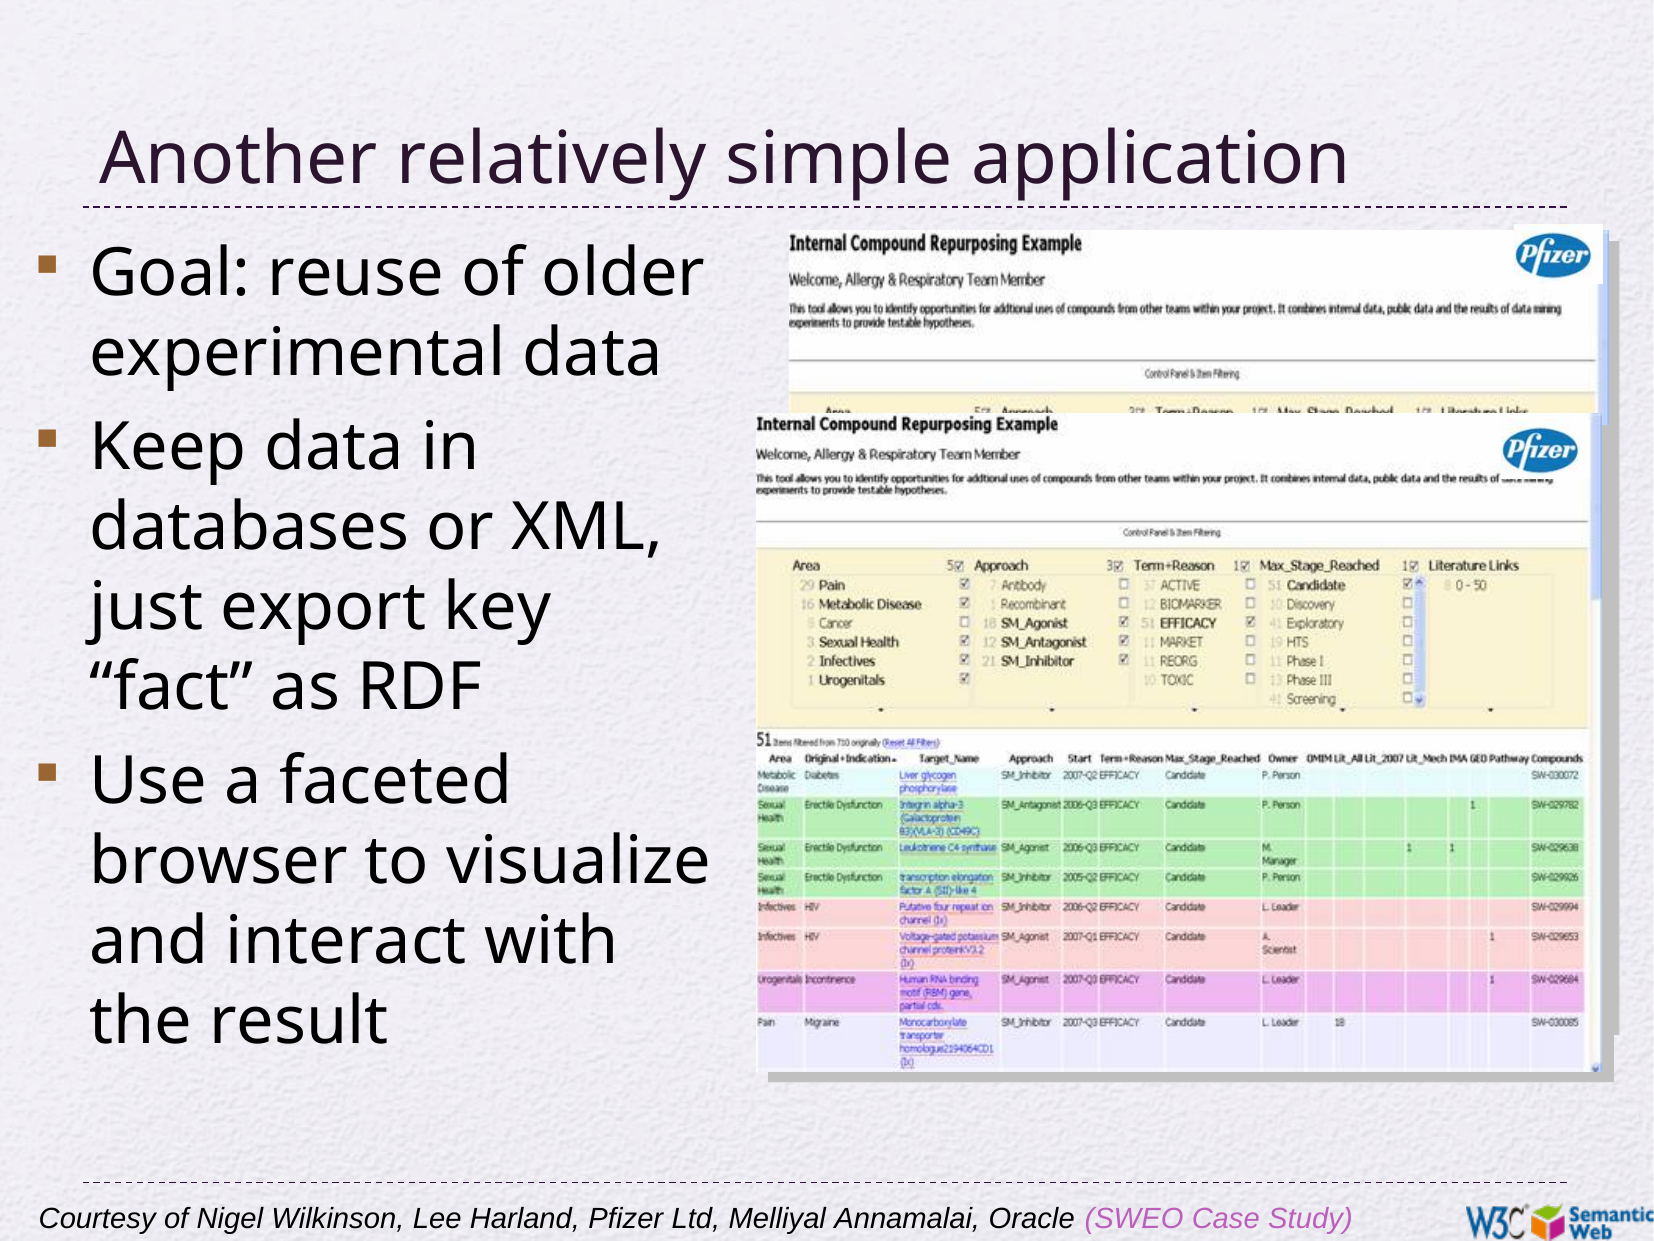

# Another relatively simple application
Goal: reuse of older experimental data
Keep data in databases or XML, just export key “fact” as RDF
Use a faceted browser to visualize and interact with the result
Courtesy of Nigel Wilkinson, Lee Harland, Pfizer Ltd, Melliyal Annamalai, Oracle (SWEO Case Study)